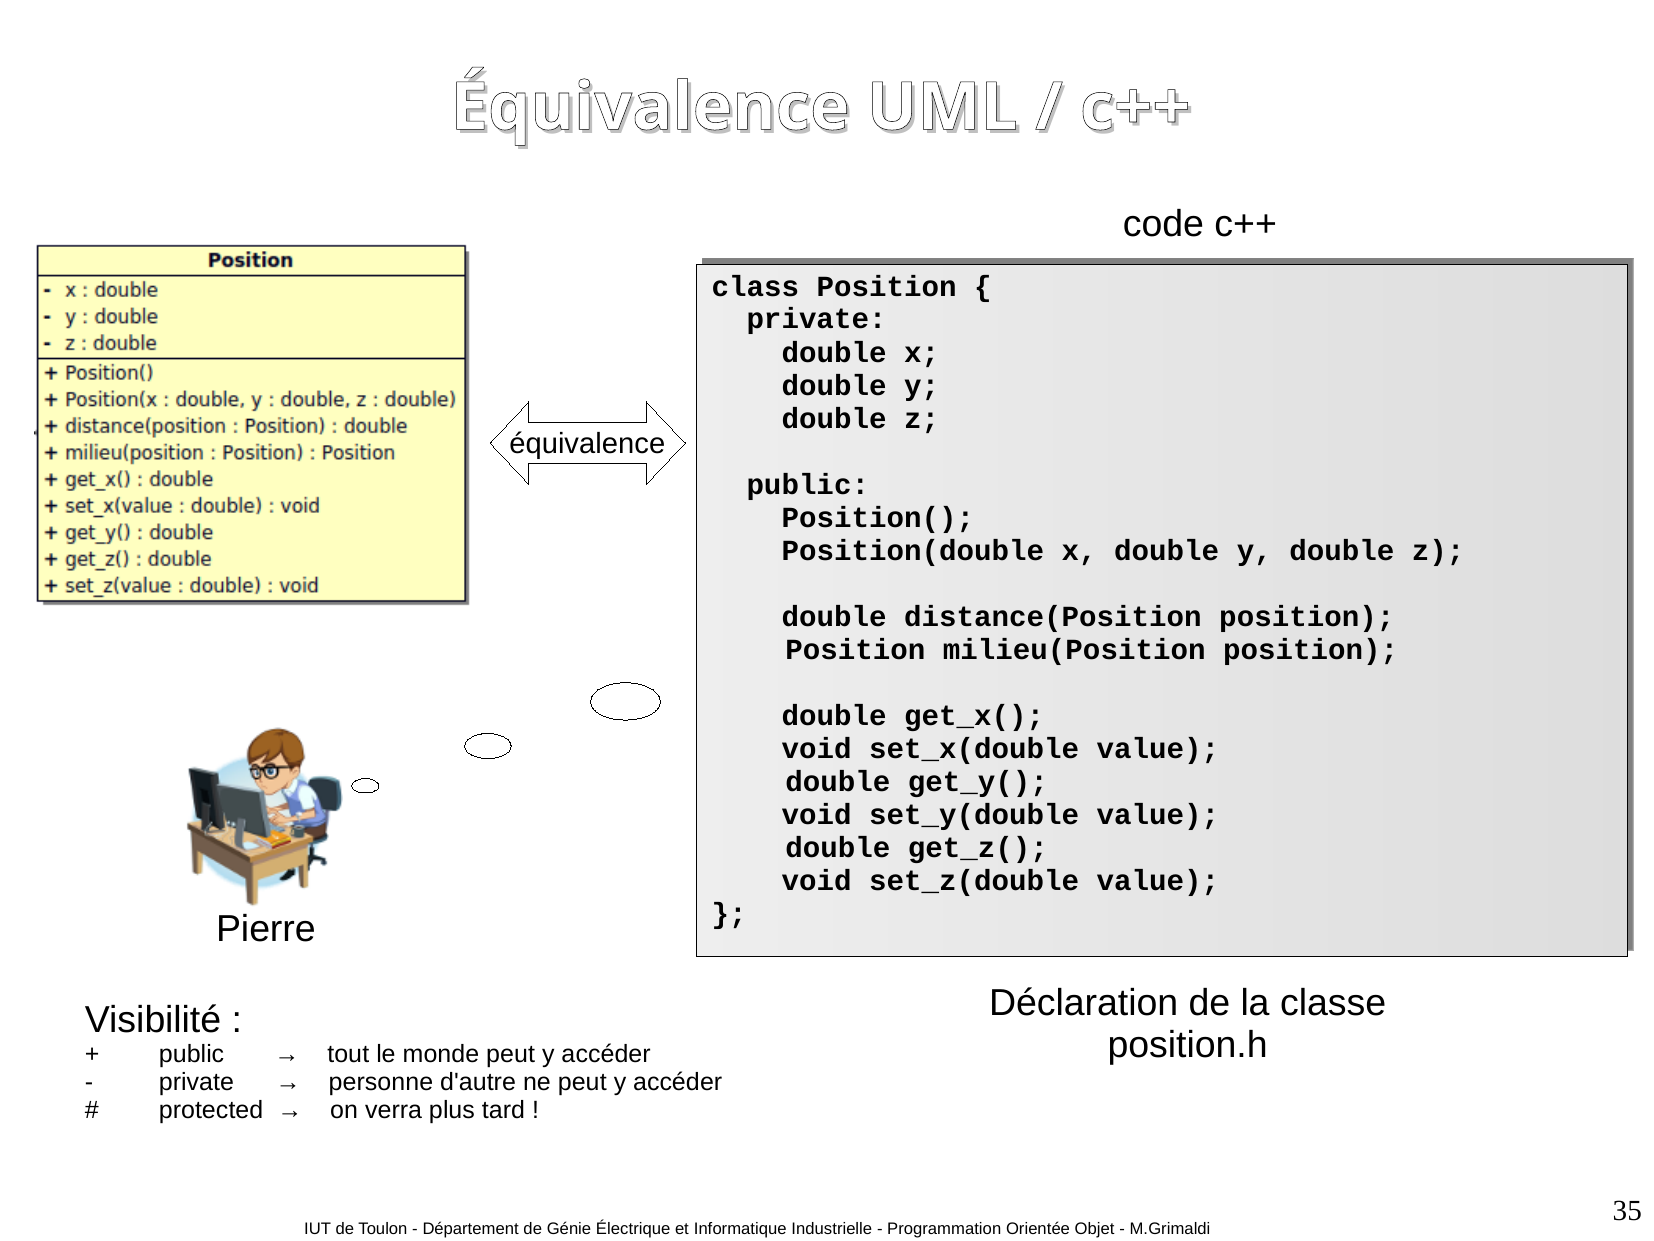

# Équivalence UML / c++
code c++
class Position {
 private:
 double x;
 double y;
 double z;
 public:
 Position();
 Position(double x, double y, double z);
 double distance(Position position);
	Position milieu(Position position);
 double get_x();
 void set_x(double value);
 	double get_y();
 void set_y(double value);
	double get_z();
 void set_z(double value);
};
équivalence
Déclaration de la classe
position.h
Pierre
Visibilité :
+	public	 → tout le monde peut y accéder
-	private → personne d'autre ne peut y accéder
#	protected → on verra plus tard !